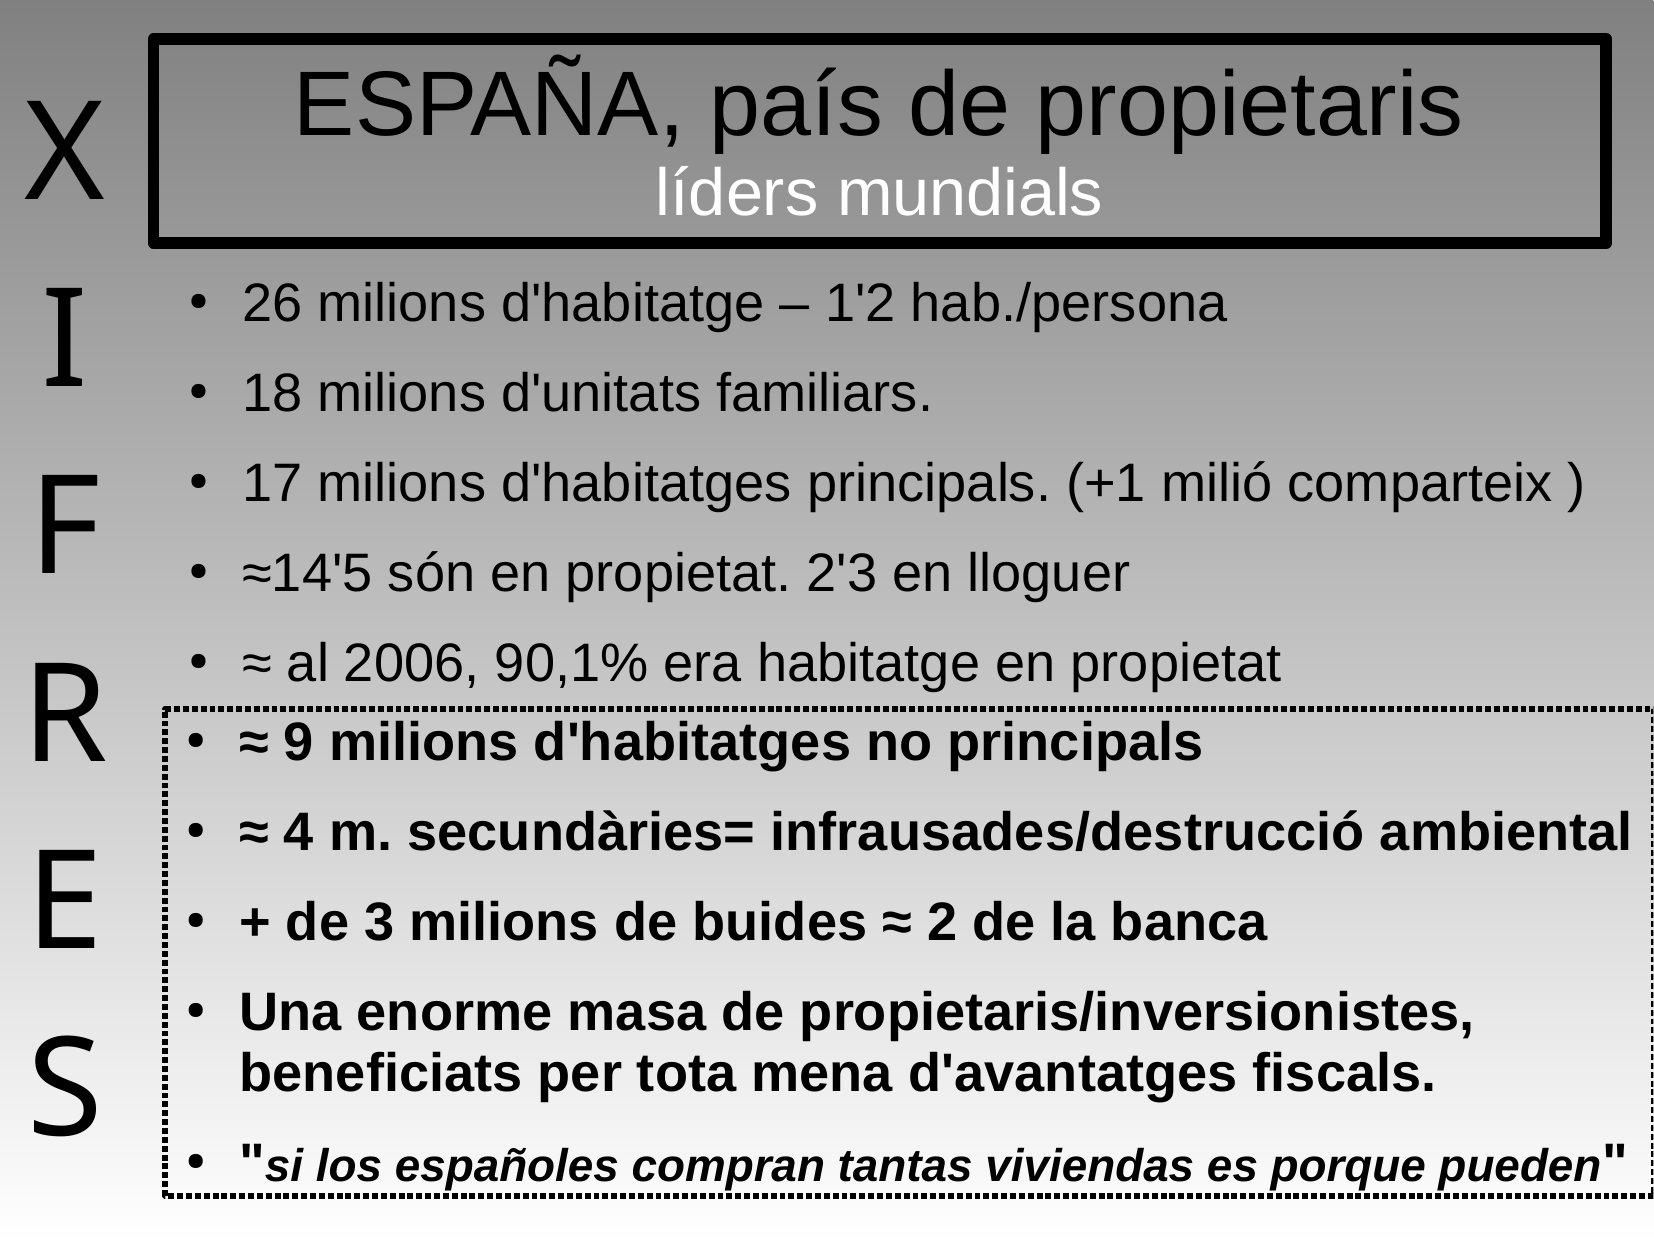

X
I
F
R
E
S
# ESPAÑA, país de propietaris líders mundials
26 milions d'habitatge – 1'2 hab./persona
18 milions d'unitats familiars.
17 milions d'habitatges principals. (+1 milió comparteix )
≈14'5 són en propietat. 2'3 en lloguer
≈ al 2006, 90,1% era habitatge en propietat
≈ 9 milions d'habitatges no principals
≈ 4 m. secundàries= infrausades/destrucció ambiental
+ de 3 milions de buides ≈ 2 de la banca
Una enorme masa de propietaris/inversionistes, beneficiats per tota mena d'avantatges fiscals.
"si los españoles compran tantas viviendas es porque pueden"